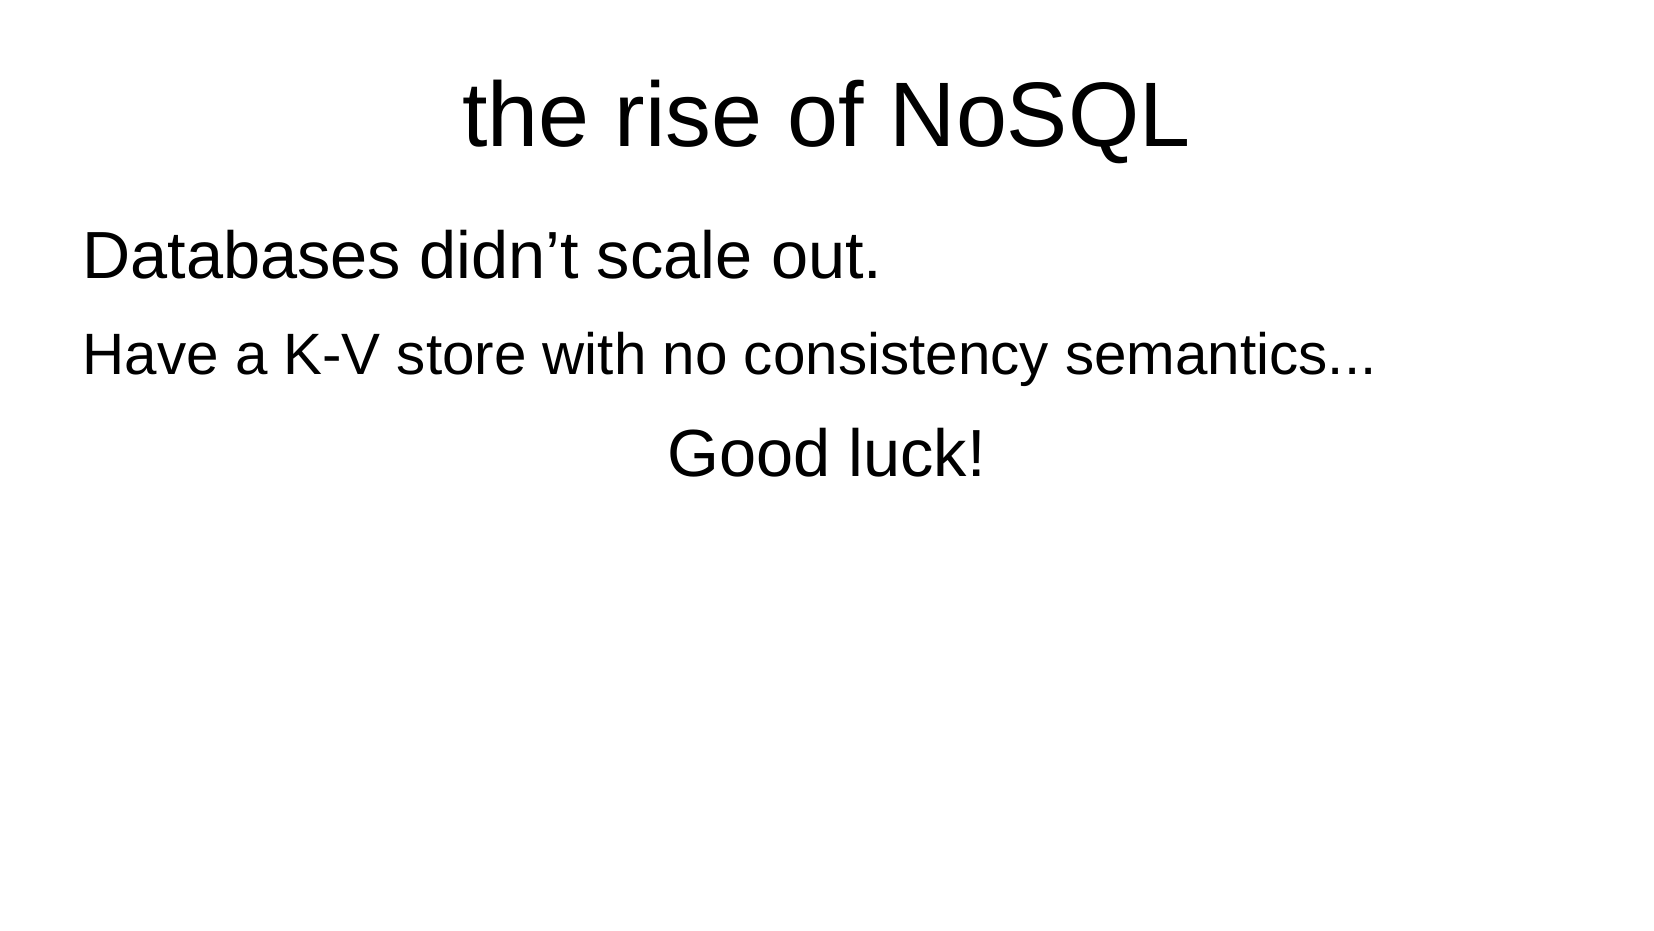

# the rise of NoSQL
Databases didn’t scale out.
Have a K-V store with no consistency semantics...
Good luck!